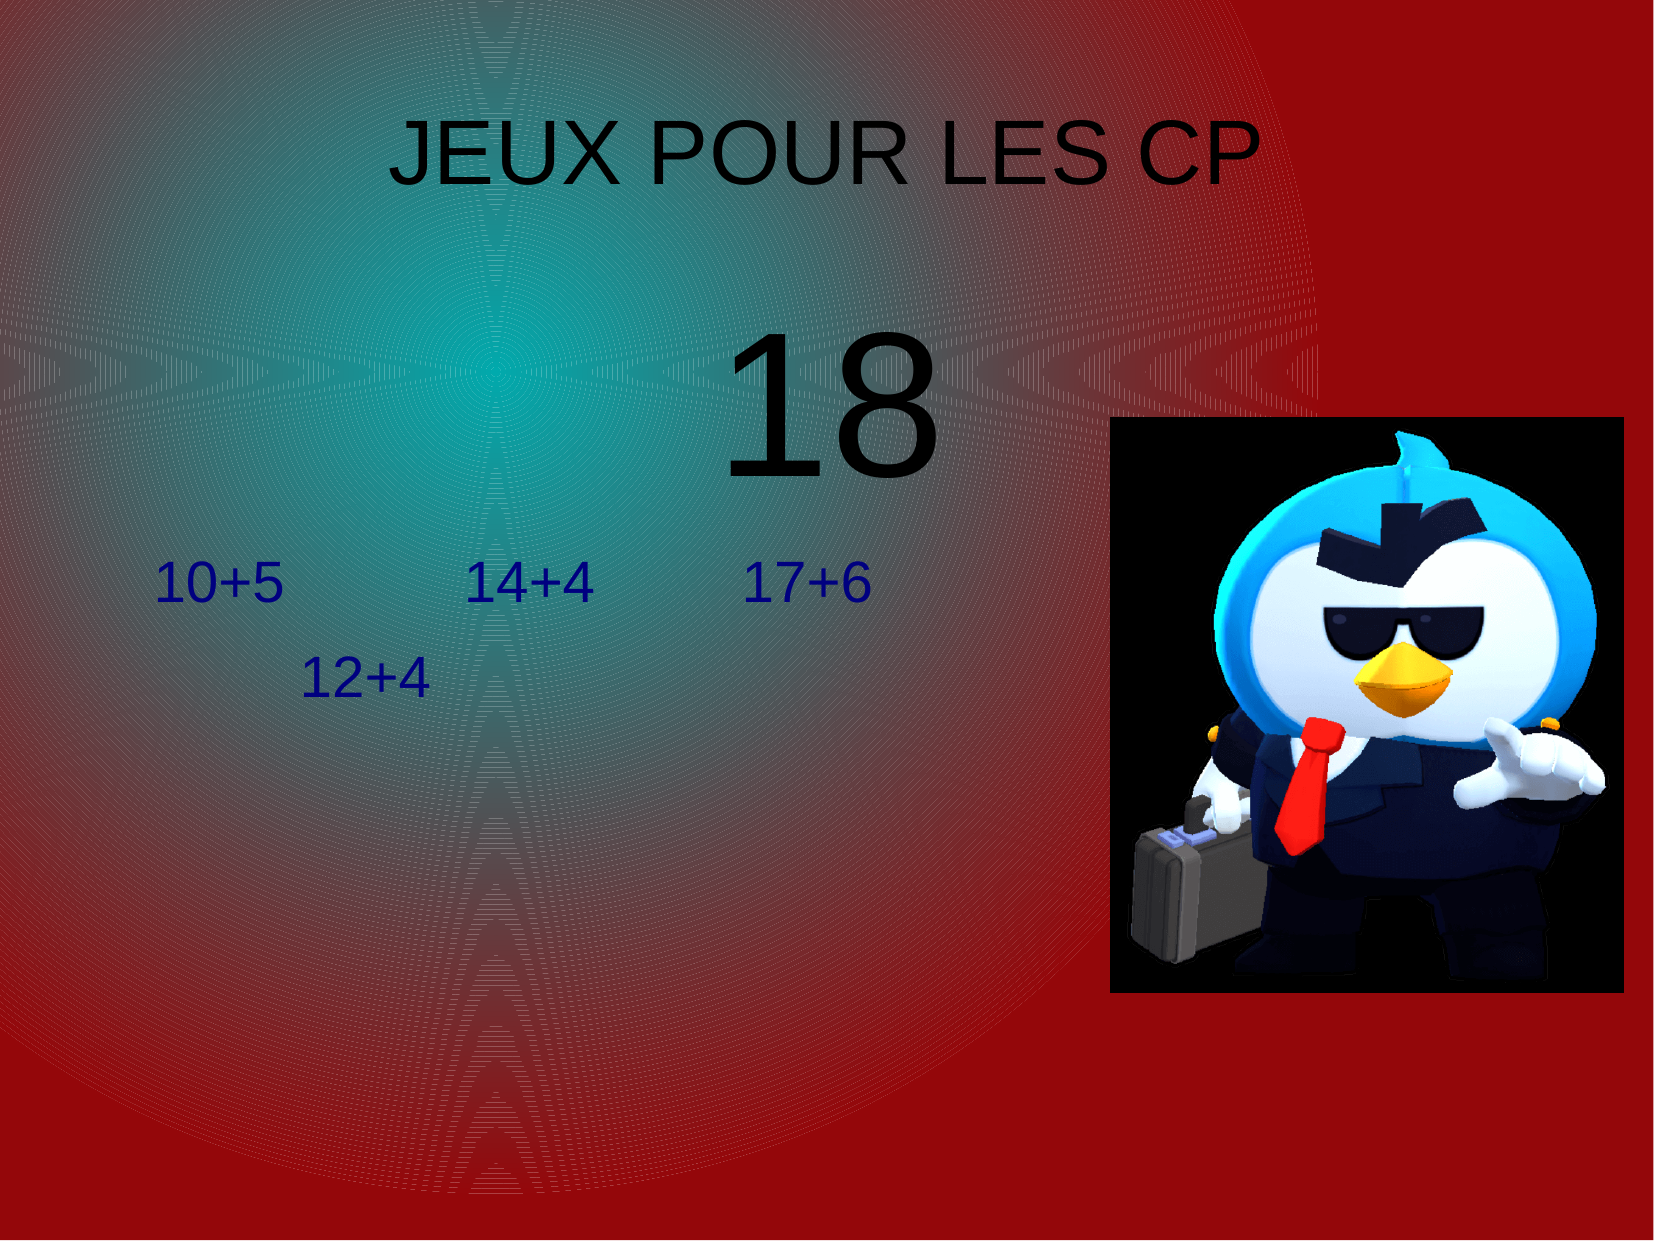

# JEUX POUR LES CP
 18
10+5 14+4 17+6
 12+4